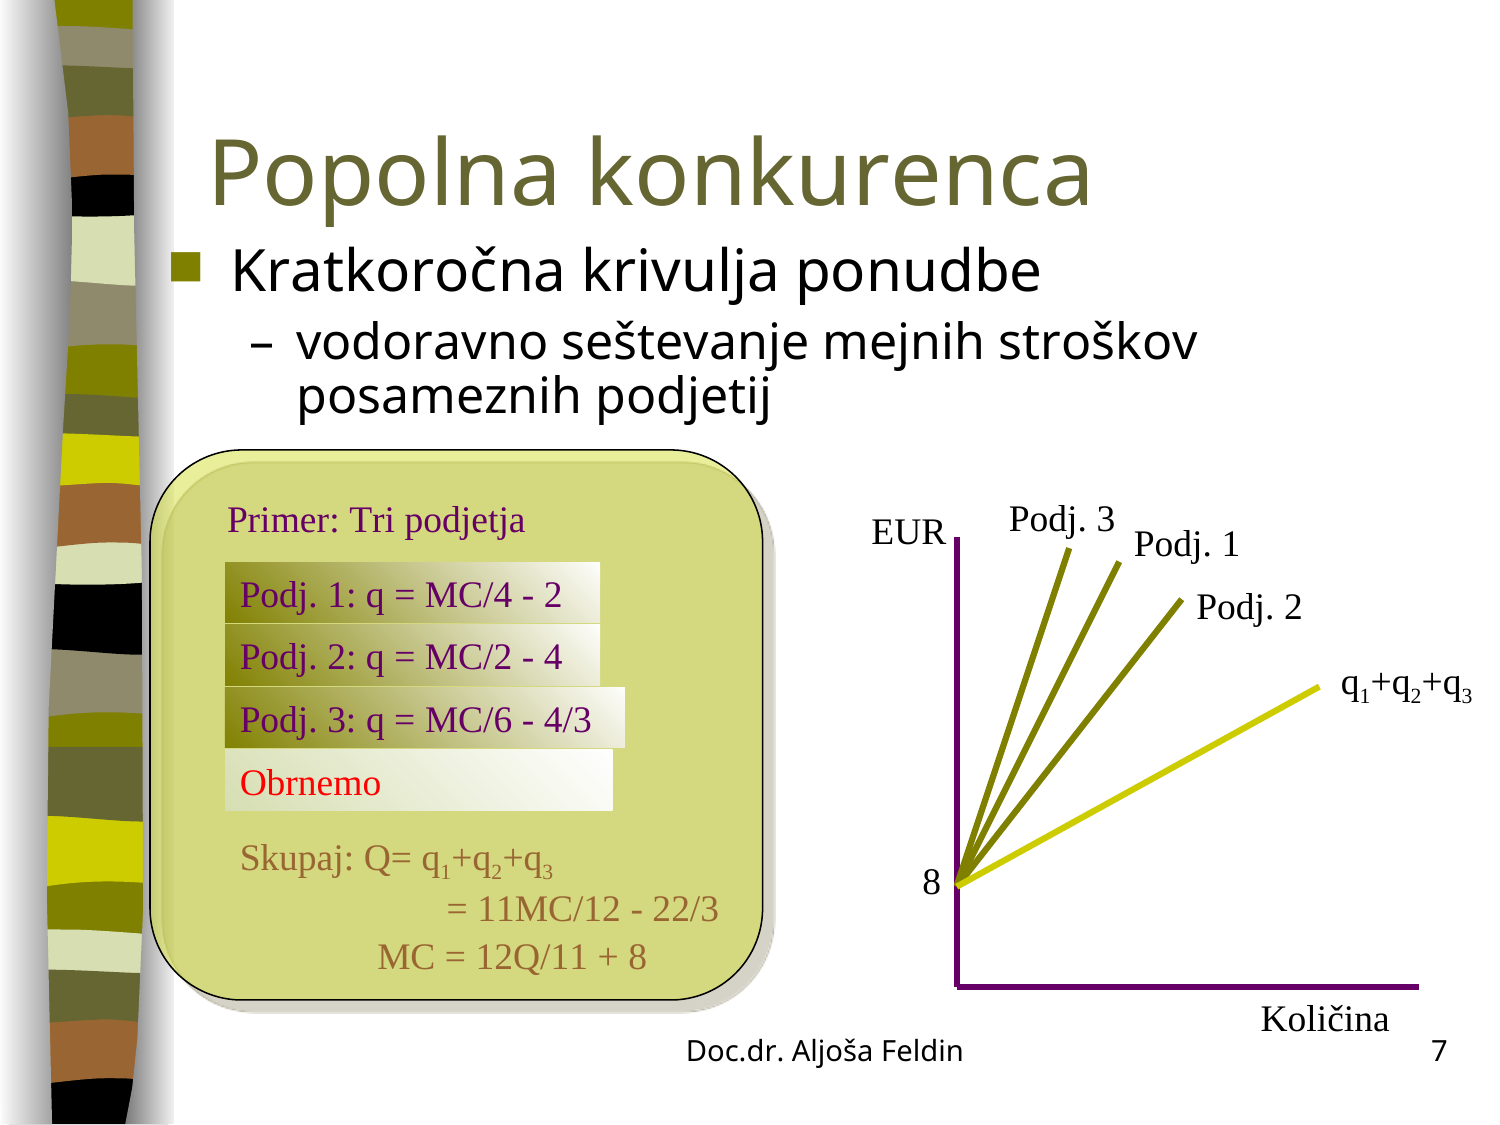

Popolna konkurenca
# Kratkoročna krivulja ponudbe
vodoravno seštevanje mejnih stroškov posameznih podjetij
Podj. 3
Primer: Tri podjetja
EUR
Podj. 1
Podj. 1: MC = 4q + 8
Podj. 1: q = MC/4 - 2
Podj. 2
Podj. 2: MC = 2q + 8
Podj. 2: q = MC/2 - 4
q1+q2+q3
Podj. 3: MC = 6q + 8
Podj. 3: q = MC/6 - 4/3
Obrnemo
Skupaj: Q= q1+q2+q3
	 = 11MC/12 - 22/3
8
MC = 12Q/11 + 8
Količina
Doc.dr. Aljoša Feldin